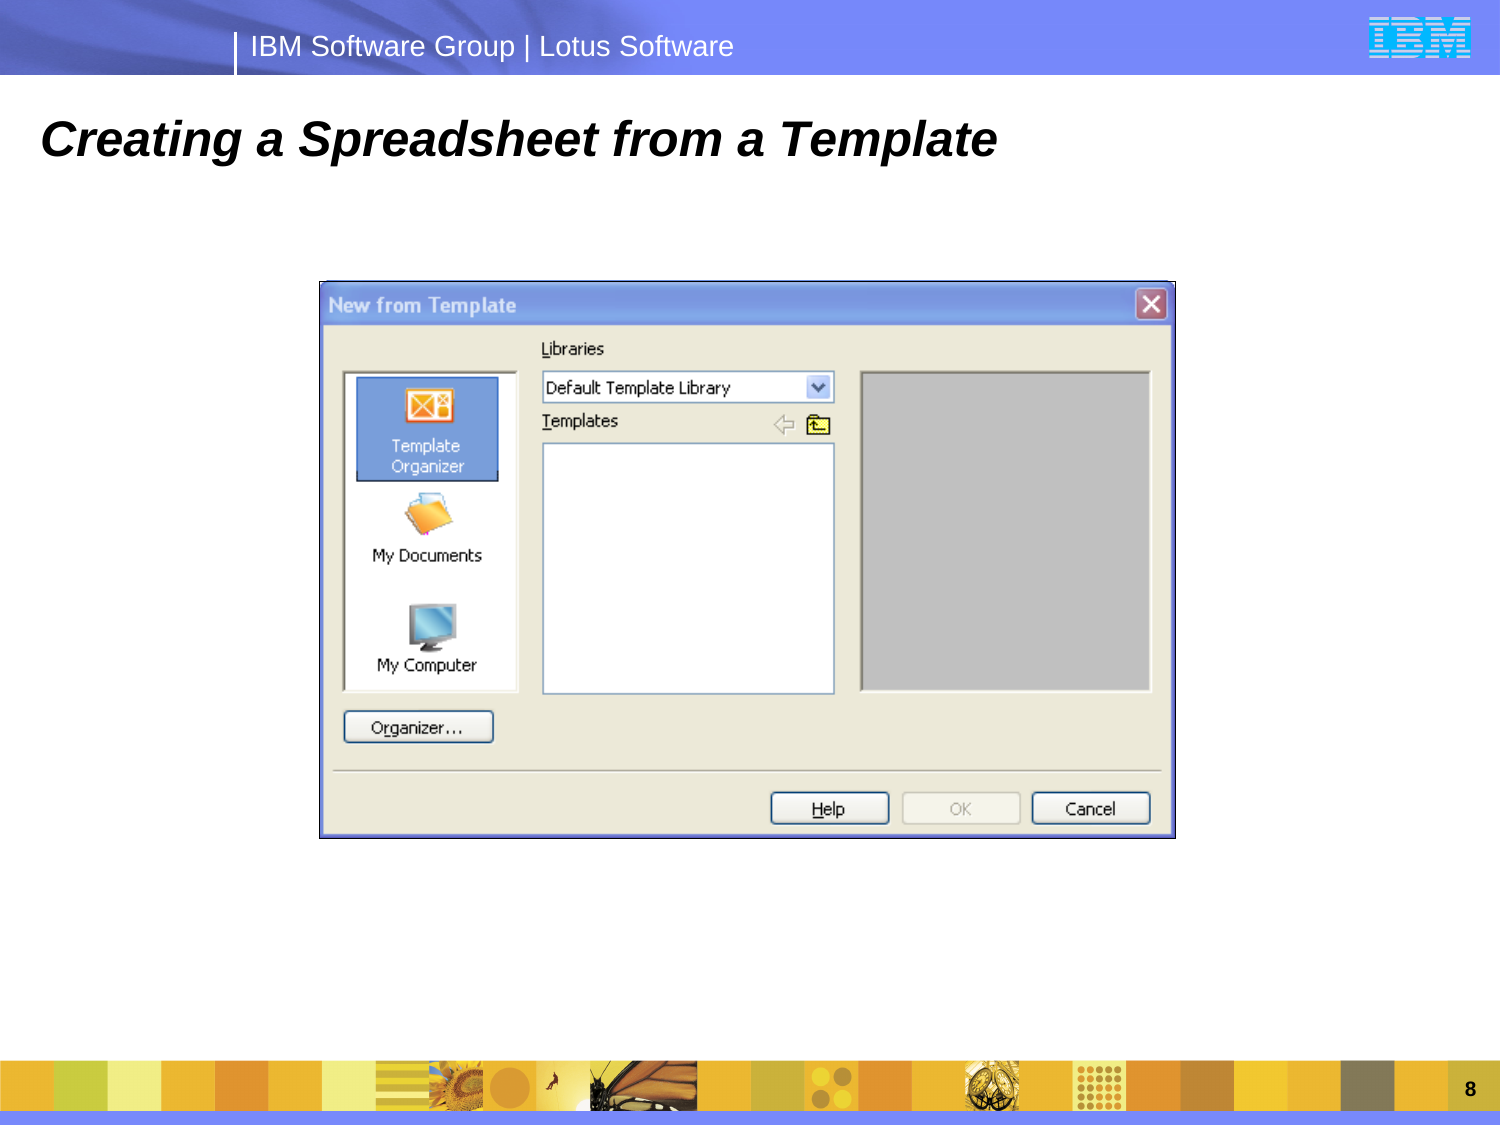

# Creating a Spreadsheet from a Template
8